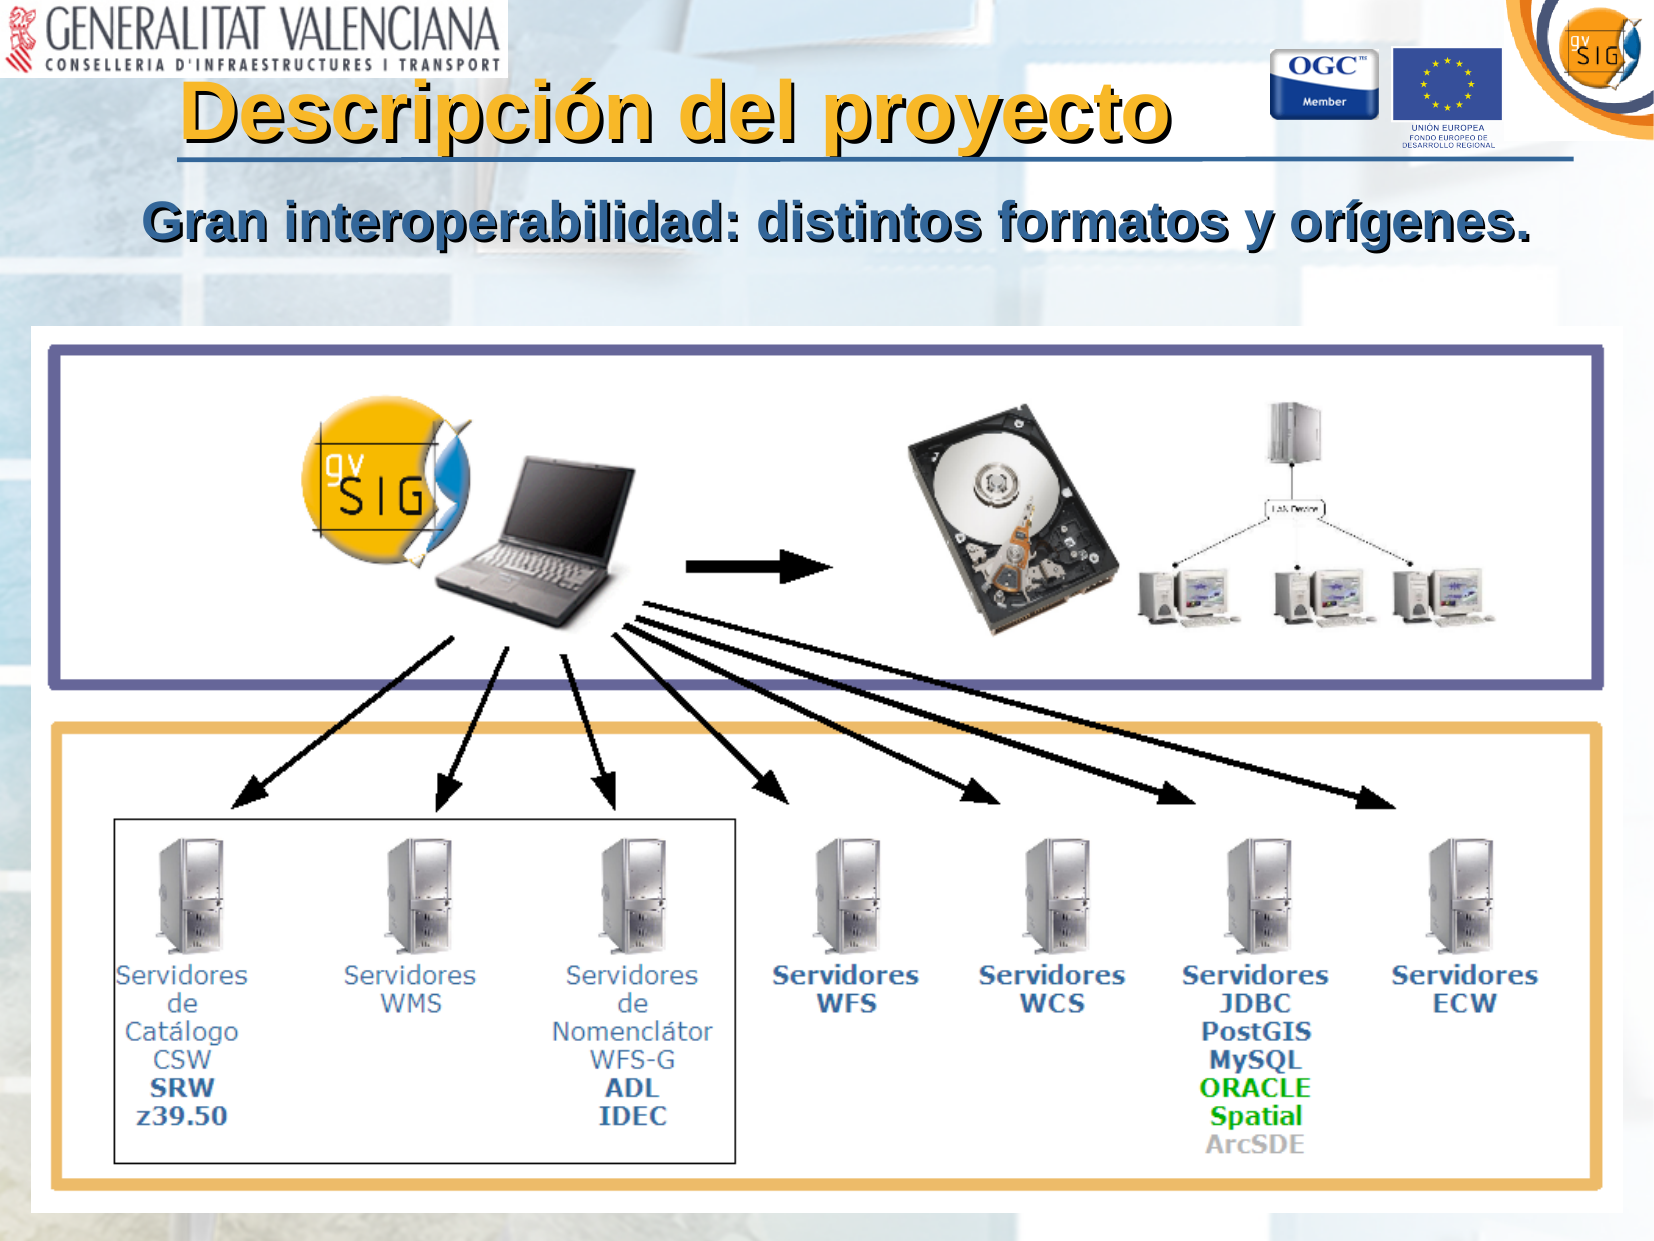

# Descripción del proyecto
Gran interoperabilidad: distintos formatos y orígenes.